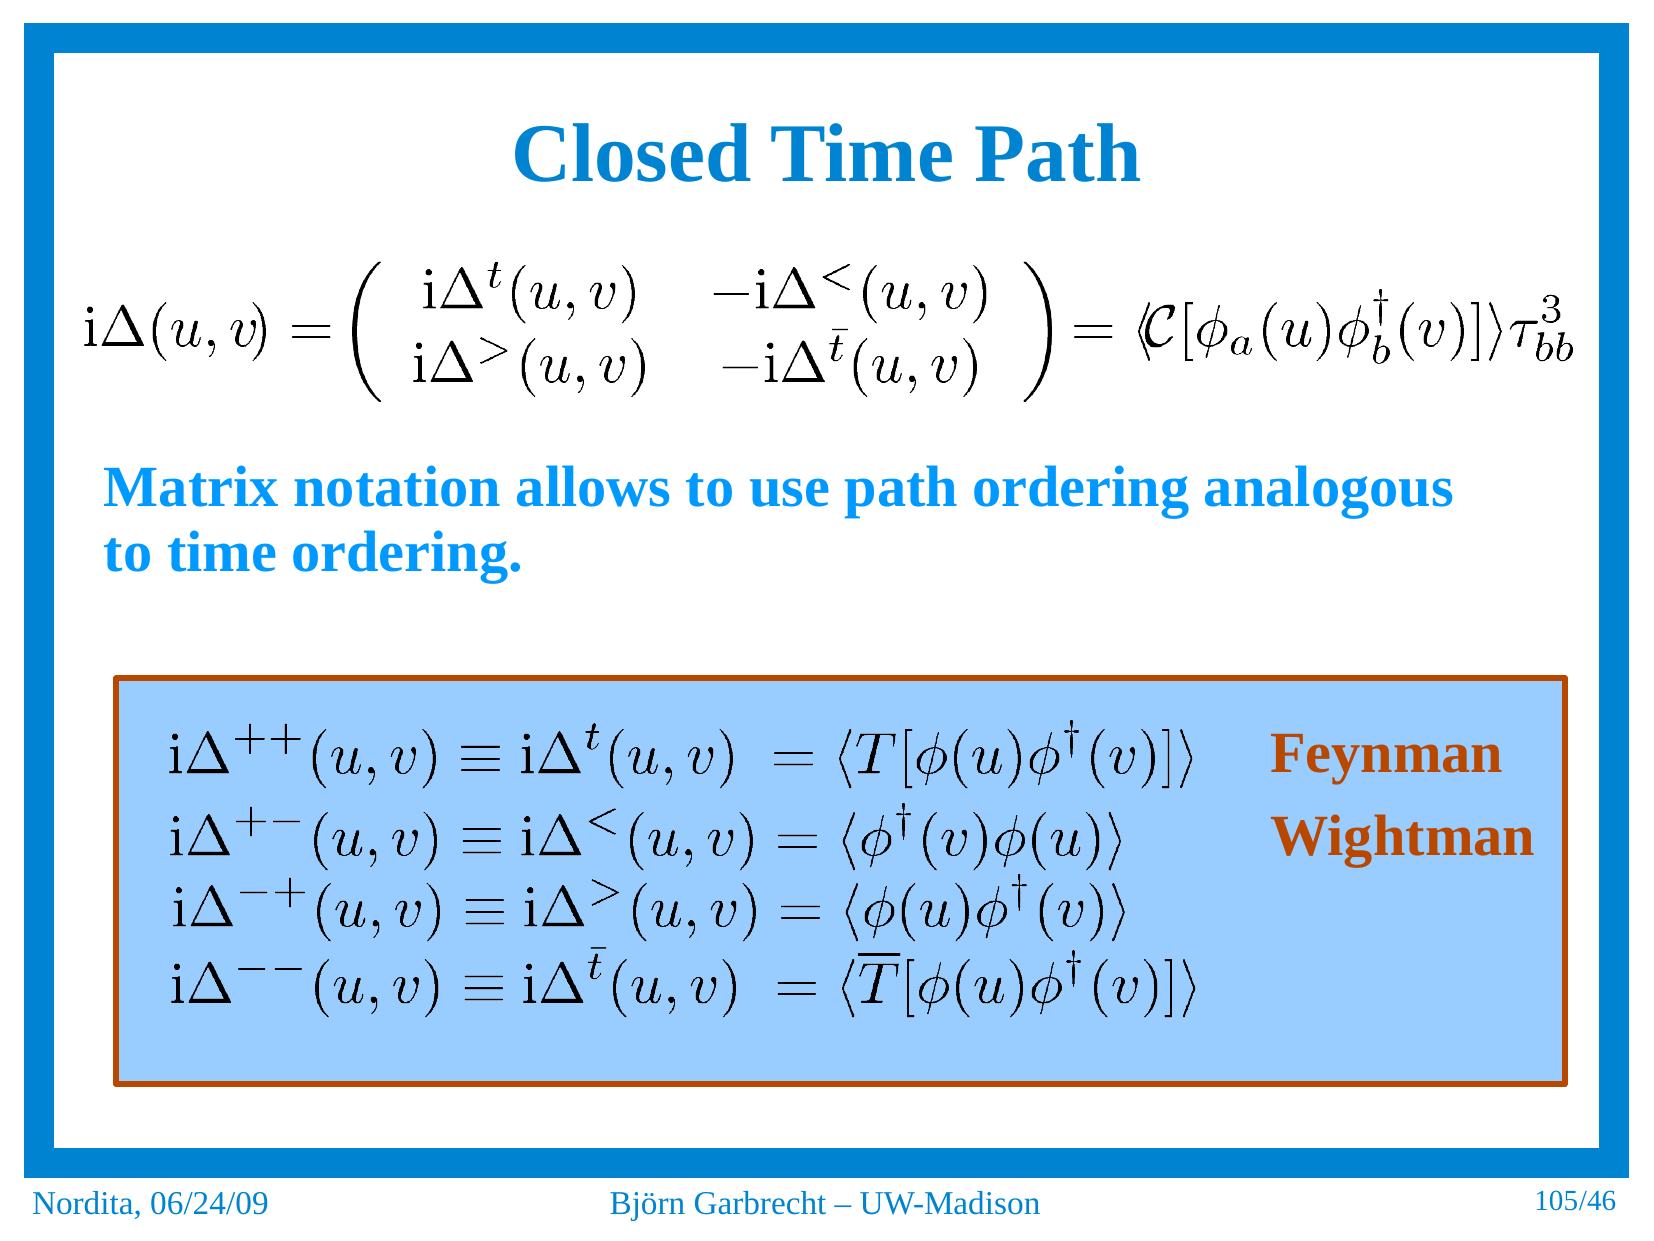

# Closed Time Path
Matrix notation allows to use path ordering analogous
to time ordering.
Feynman
Wightman
Björn Garbrecht – UW-Madison
105